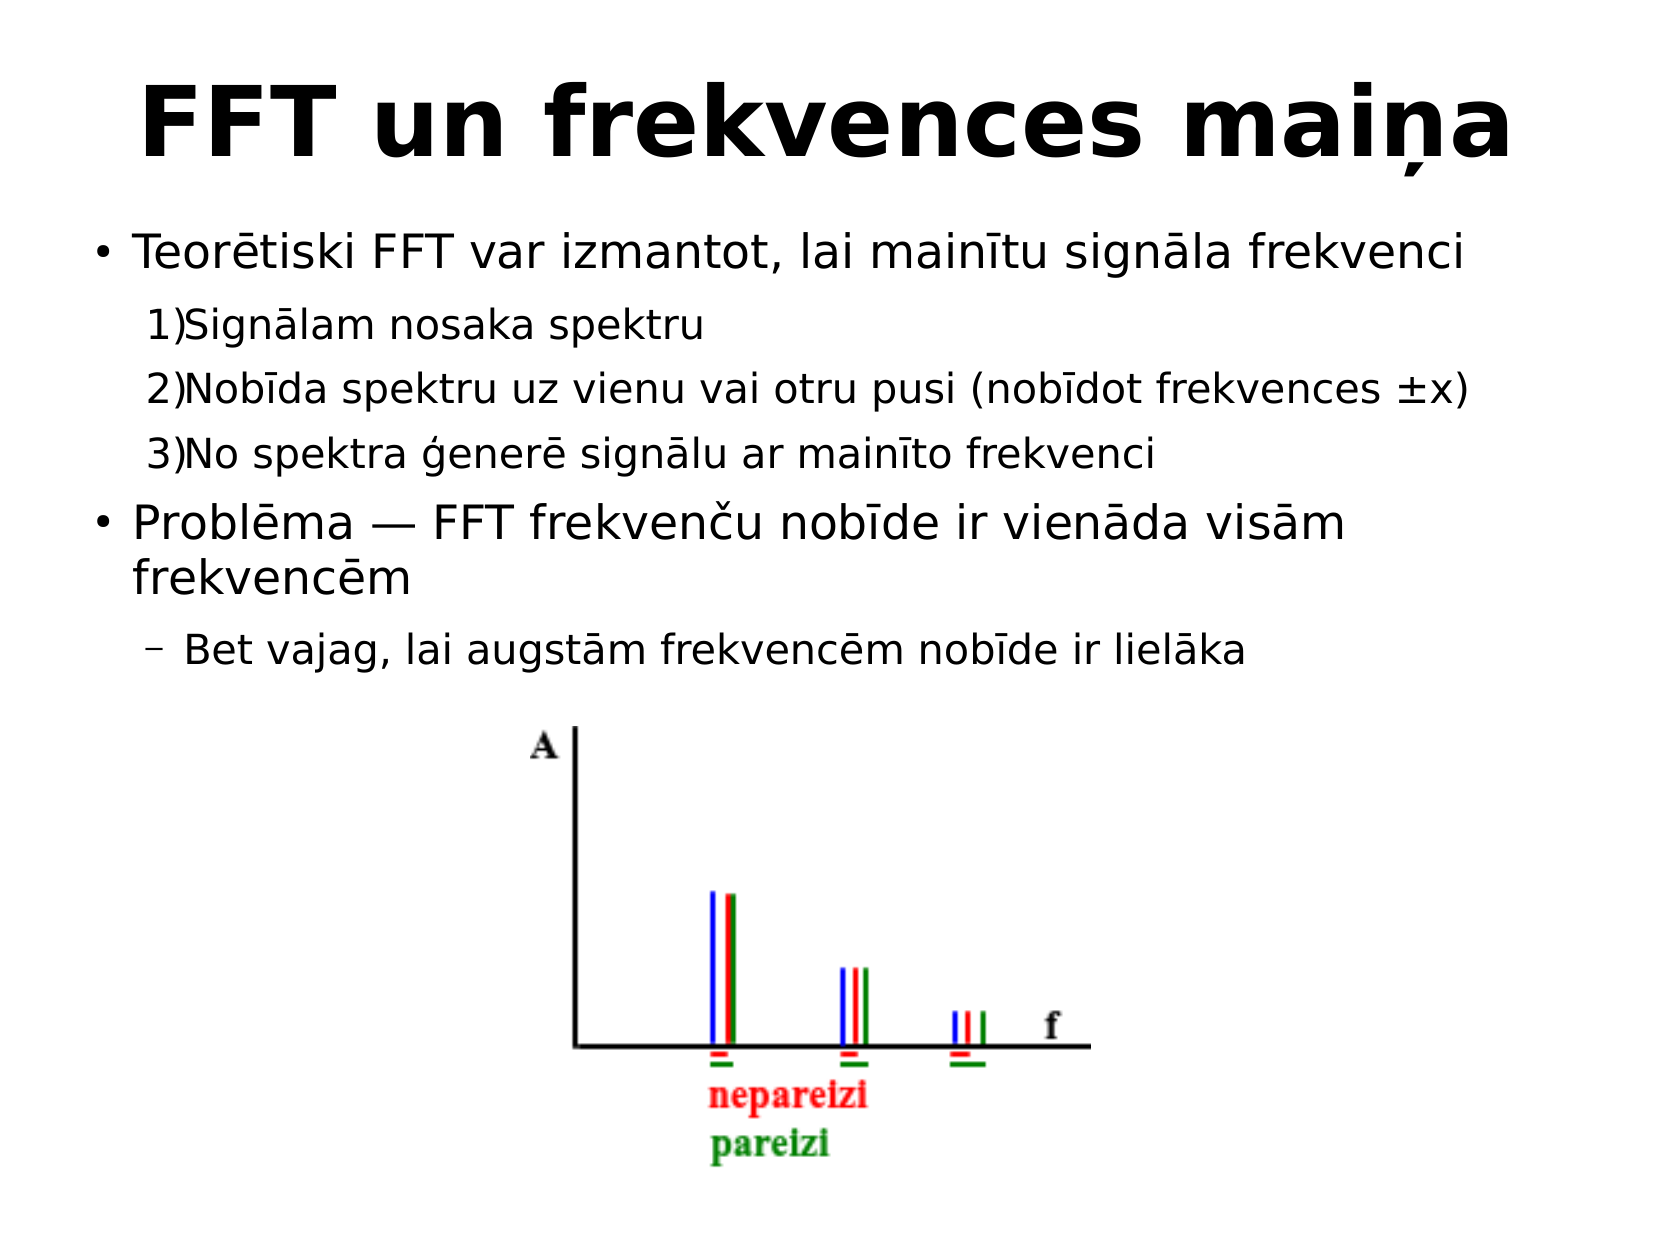

# FFT un frekvences maiņa
Teorētiski FFT var izmantot, lai mainītu signāla frekvenci
Signālam nosaka spektru
Nobīda spektru uz vienu vai otru pusi (nobīdot frekvences ±x)
No spektra ģenerē signālu ar mainīto frekvenci
Problēma — FFT frekvenču nobīde ir vienāda visām frekvencēm
Bet vajag, lai augstām frekvencēm nobīde ir lielāka